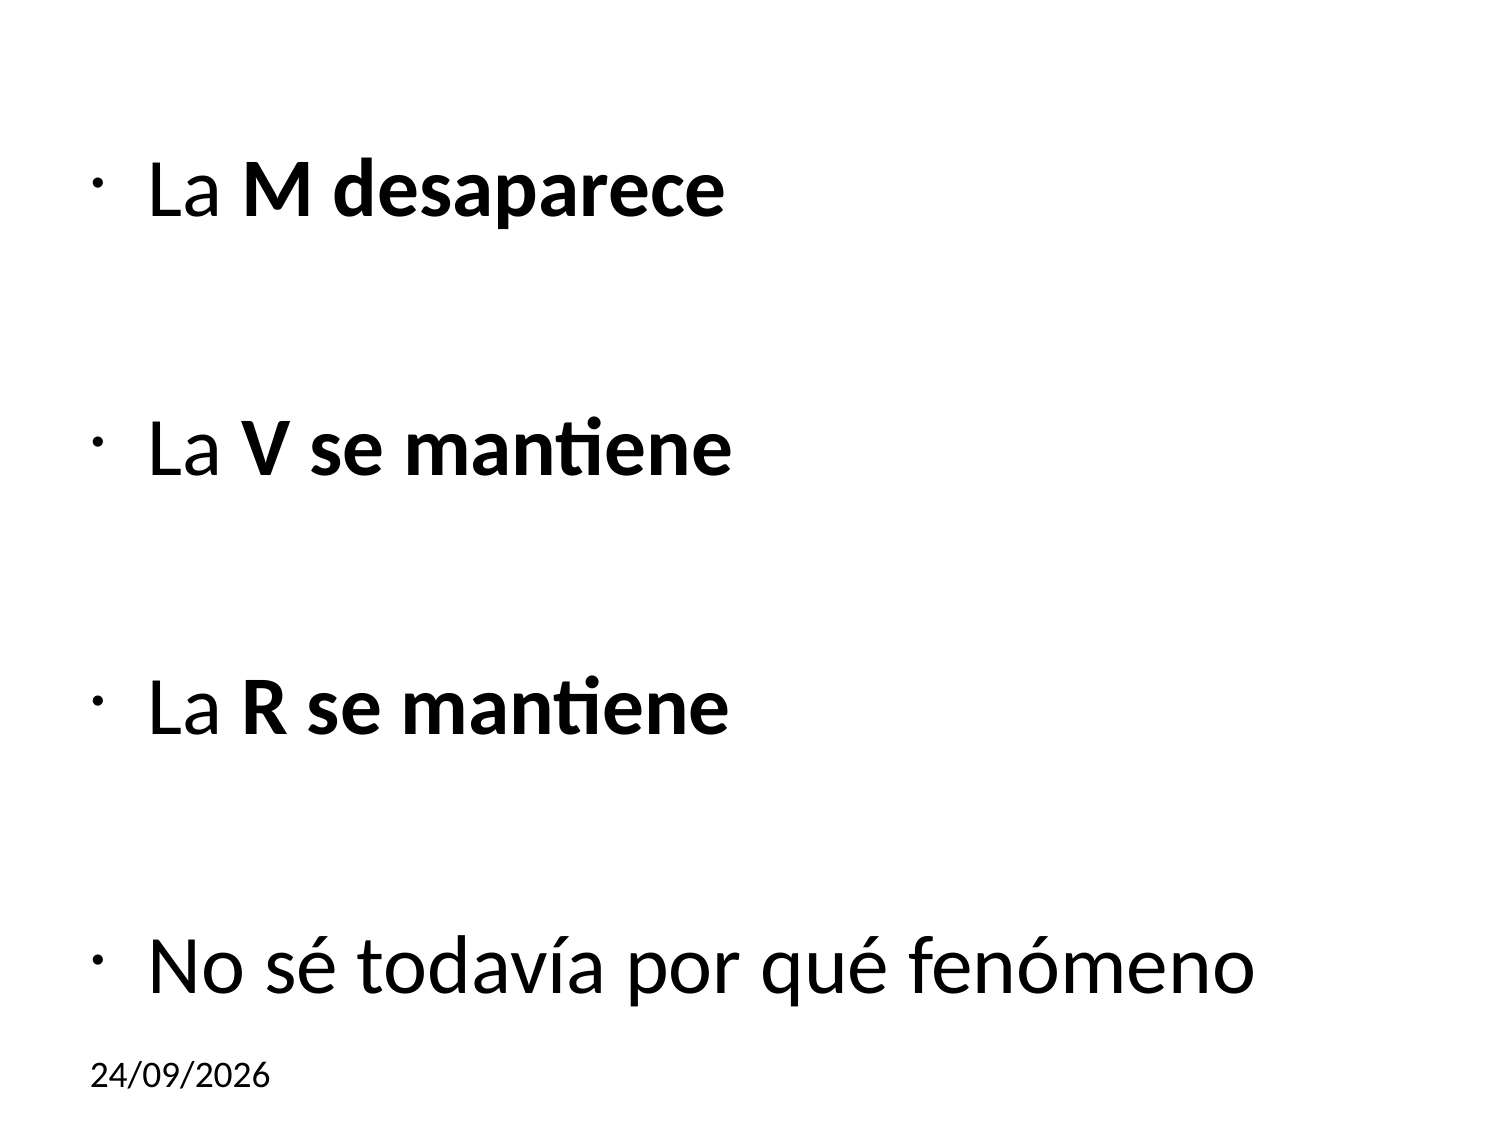

#
La M desaparece
La V se mantiene
La R se mantiene
No sé todavía por qué fenómeno
14 de avril de 2011